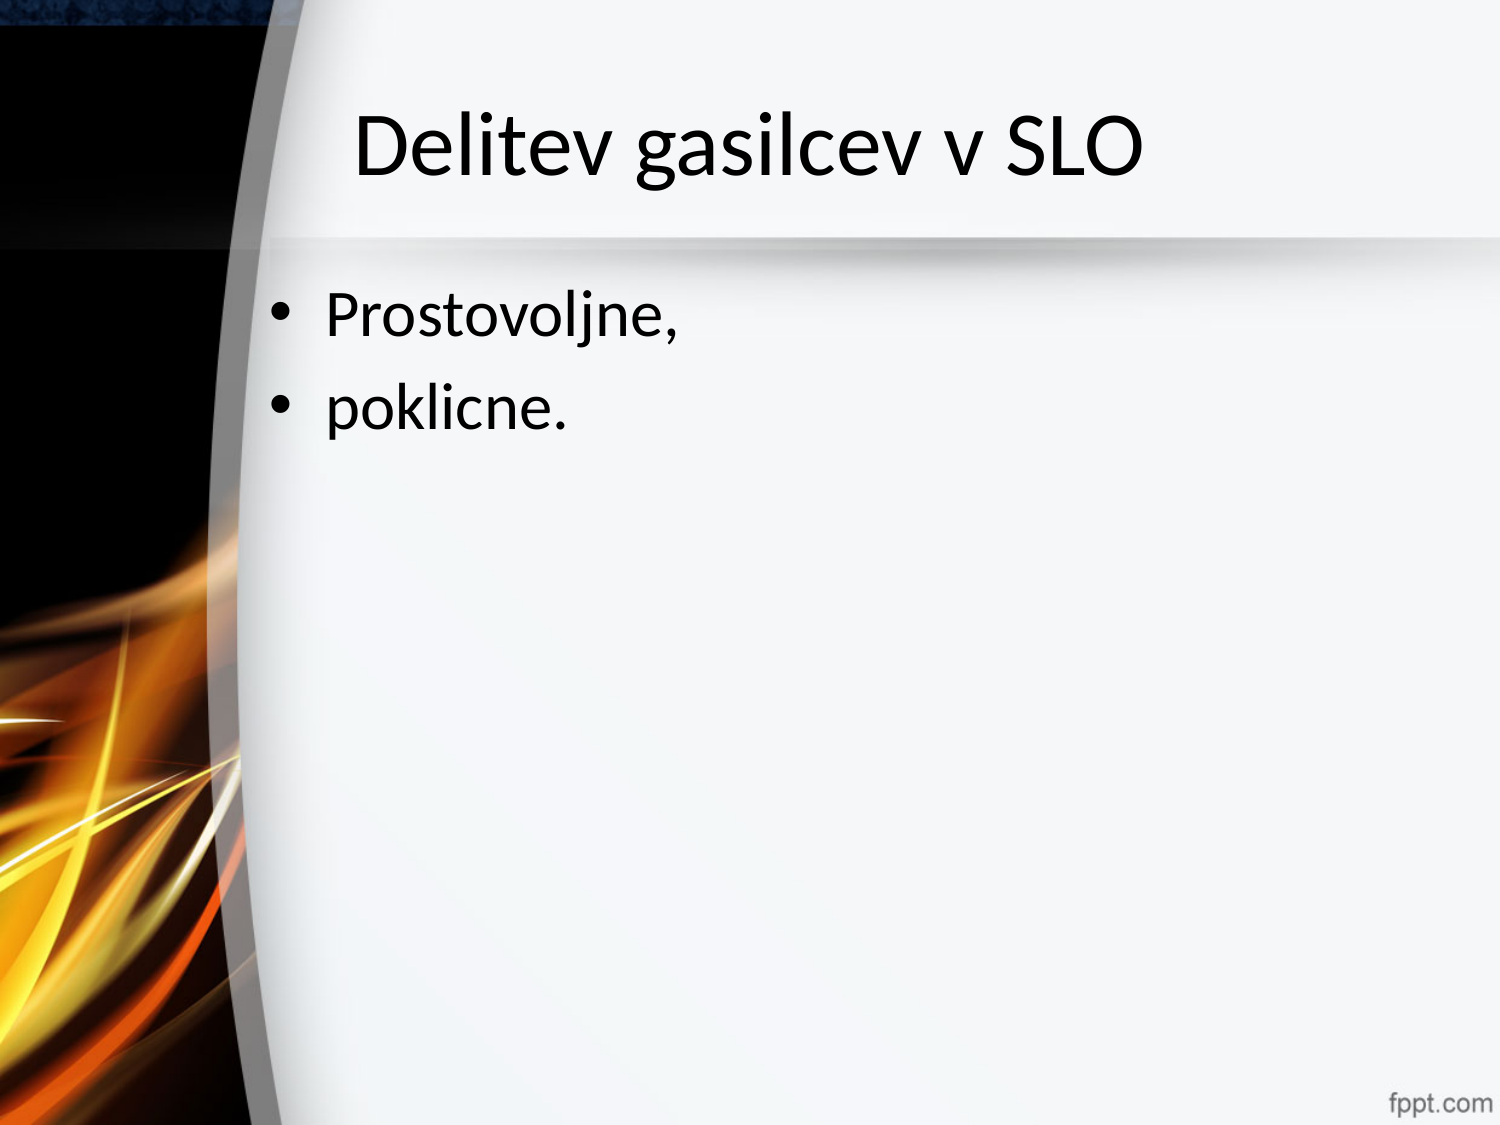

# Delitev gasilcev v SLO
Prostovoljne,
poklicne.